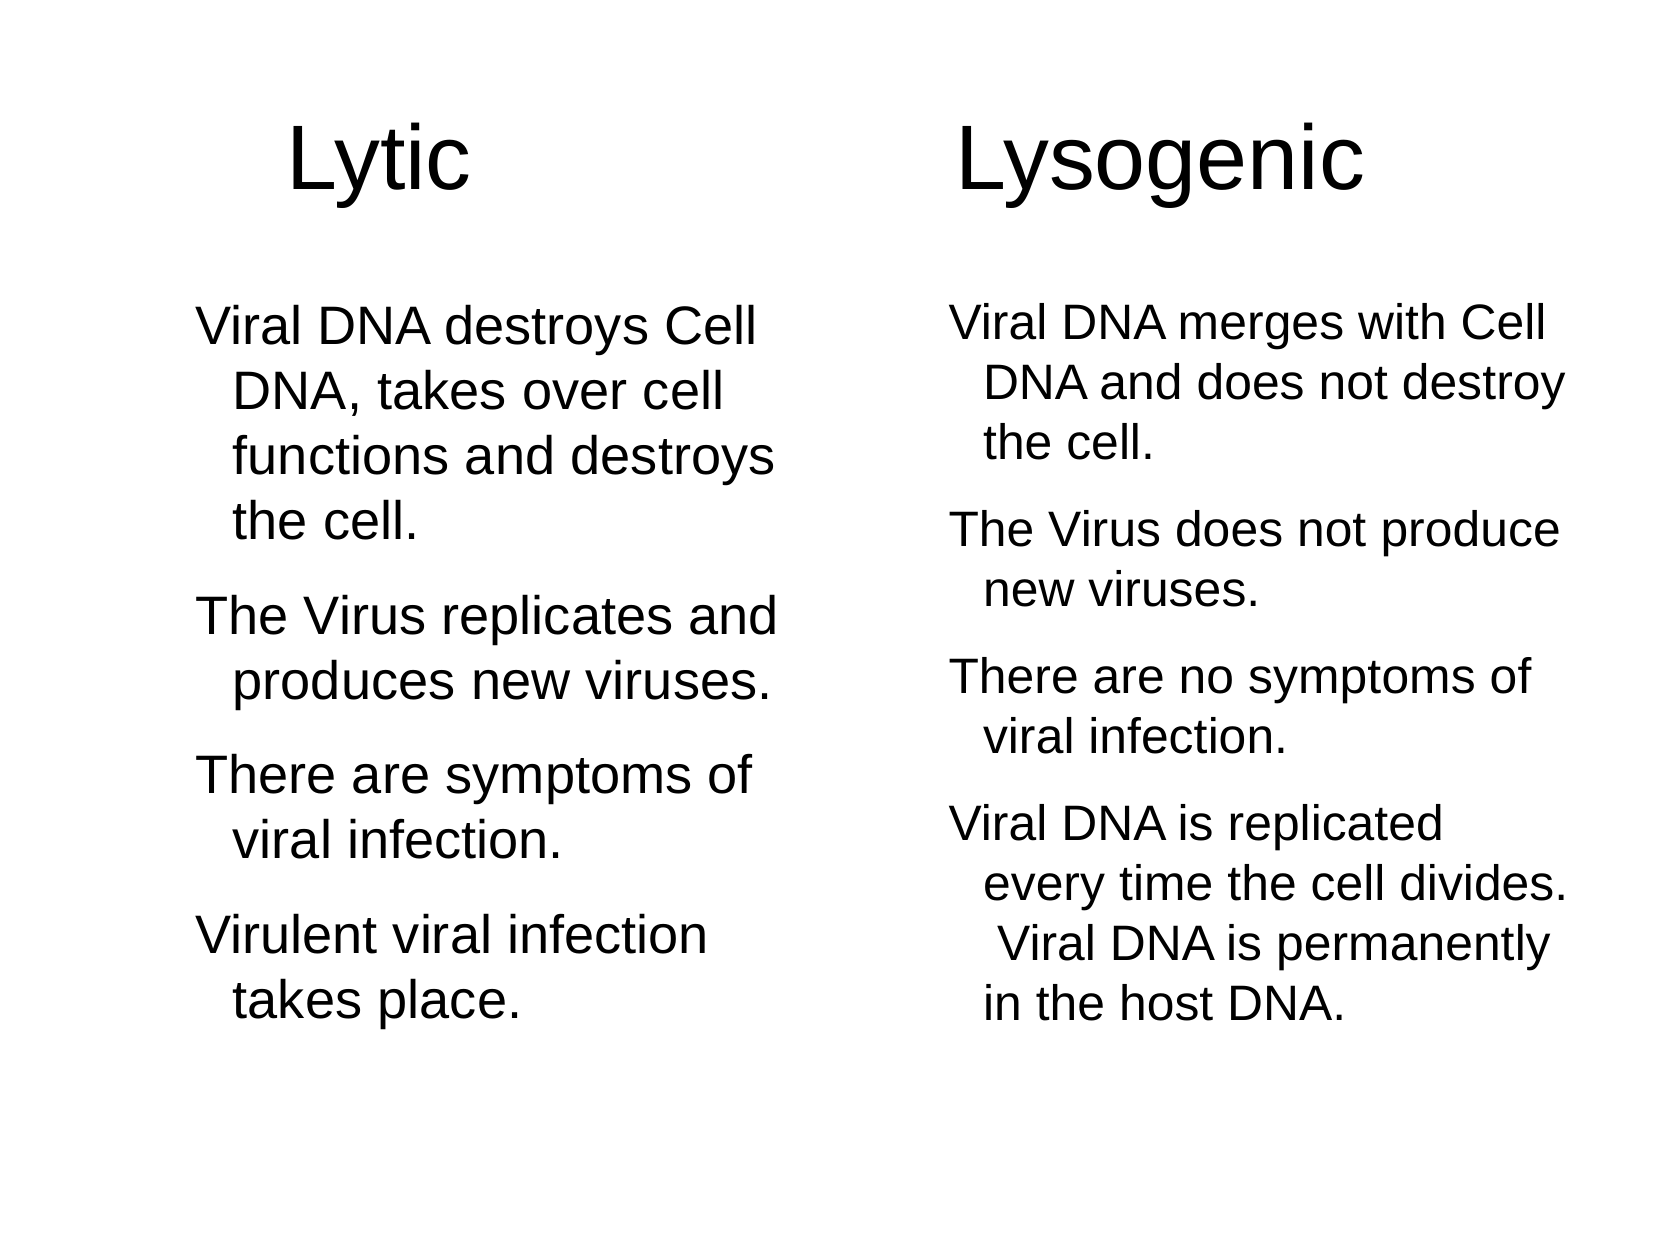

# Lytic Lysogenic
Viral DNA destroys Cell DNA, takes over cell functions and destroys the cell.
The Virus replicates and produces new viruses.
There are symptoms of viral infection.
Virulent viral infection takes place.
Viral DNA merges with Cell DNA and does not destroy the cell.
The Virus does not produce new viruses.
There are no symptoms of viral infection.
Viral DNA is replicated every time the cell divides. Viral DNA is permanently in the host DNA.